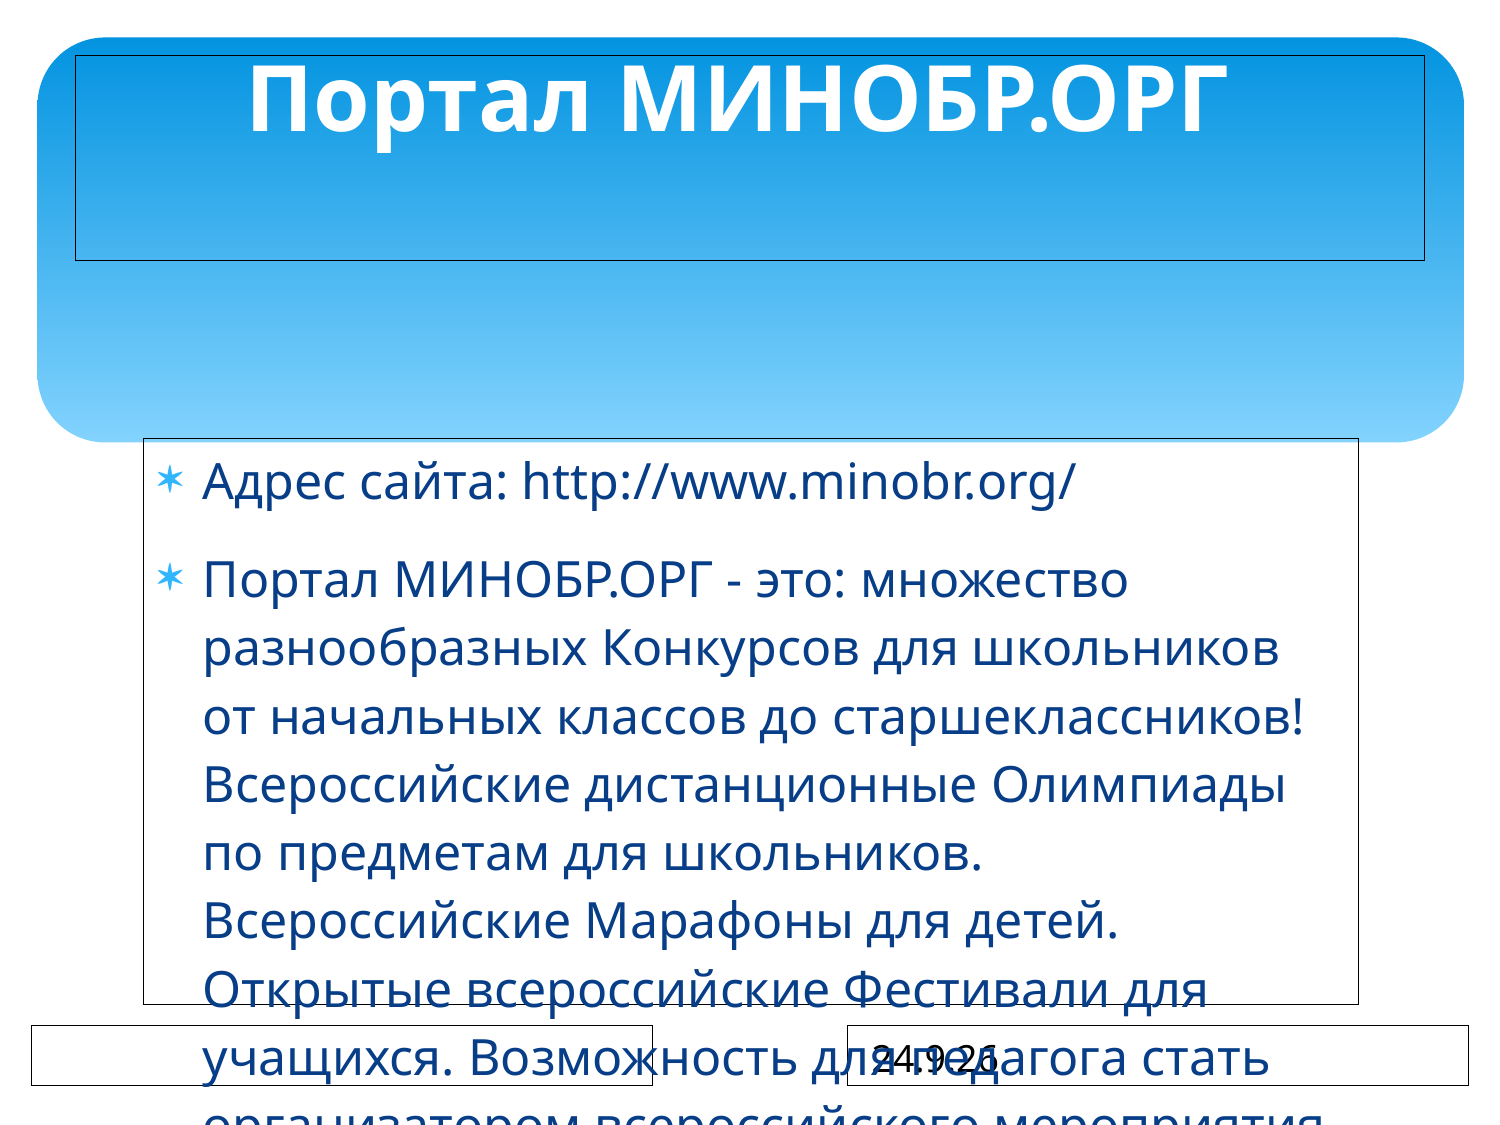

Портал МИНОБР.ОРГ
# Адрес сайта: http://www.minobr.org/
Портал МИНОБР.ОРГ - это: множество разнообразных Конкурсов для школьников от начальных классов до старшеклассников! Всероссийские дистанционные Олимпиады по предметам для школьников. Всероссийские Марафоны для детей. Открытые всероссийские Фестивали для учащихся. Возможность для педагога стать организатором всероссийского мероприятия. Возможность родителям и школьникам получить советы психолога, педагога, узнать профессиональное мнение по тому или иному вопросу. Возможность выиграть ГРАНТ на обучение в ВУЗЕ. Возможность заказать Сертификат участника всероссийской Олимпиады или Конкурса для школьного портфолио. Возможность заказать профессиональную рецензию на творческие работы учащихся от лучших преподавателей Санкт-Петербурга.